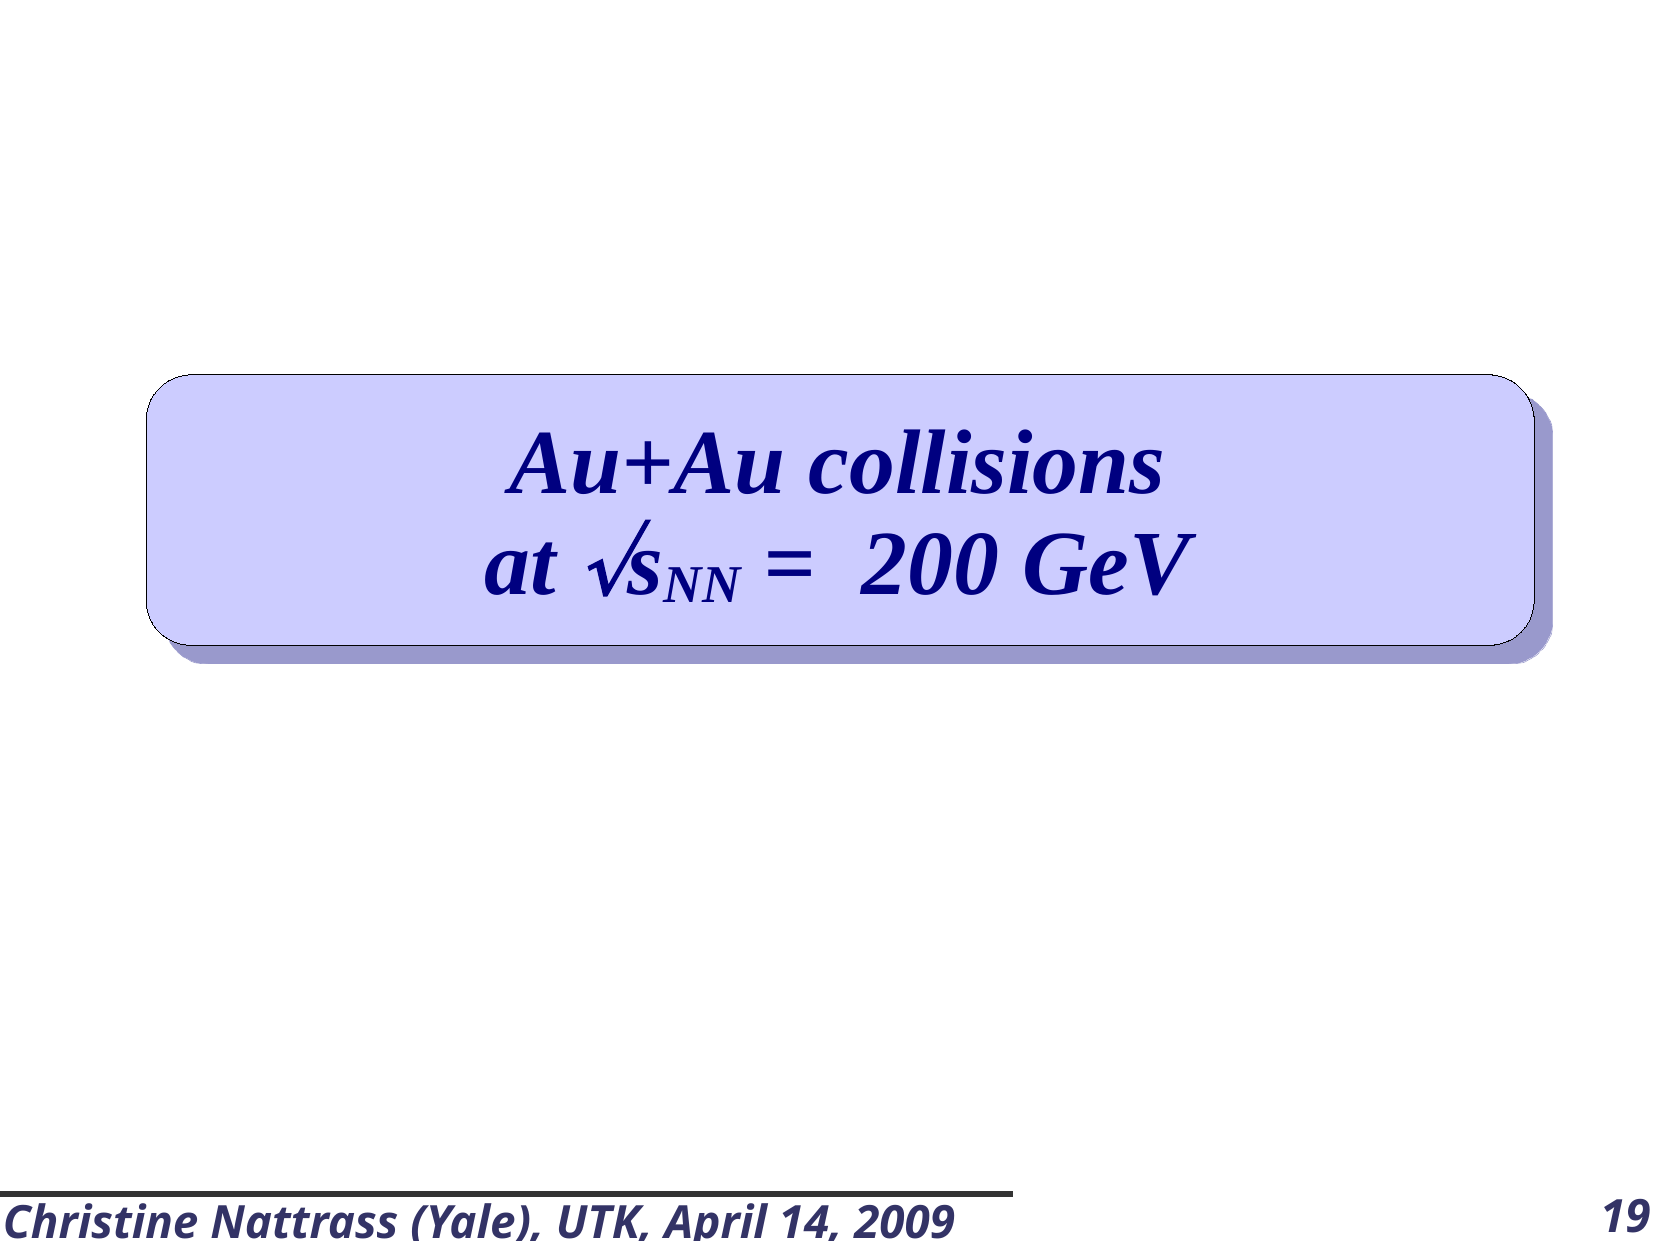

# Au+Au collisions at √sNN = 200 GeV